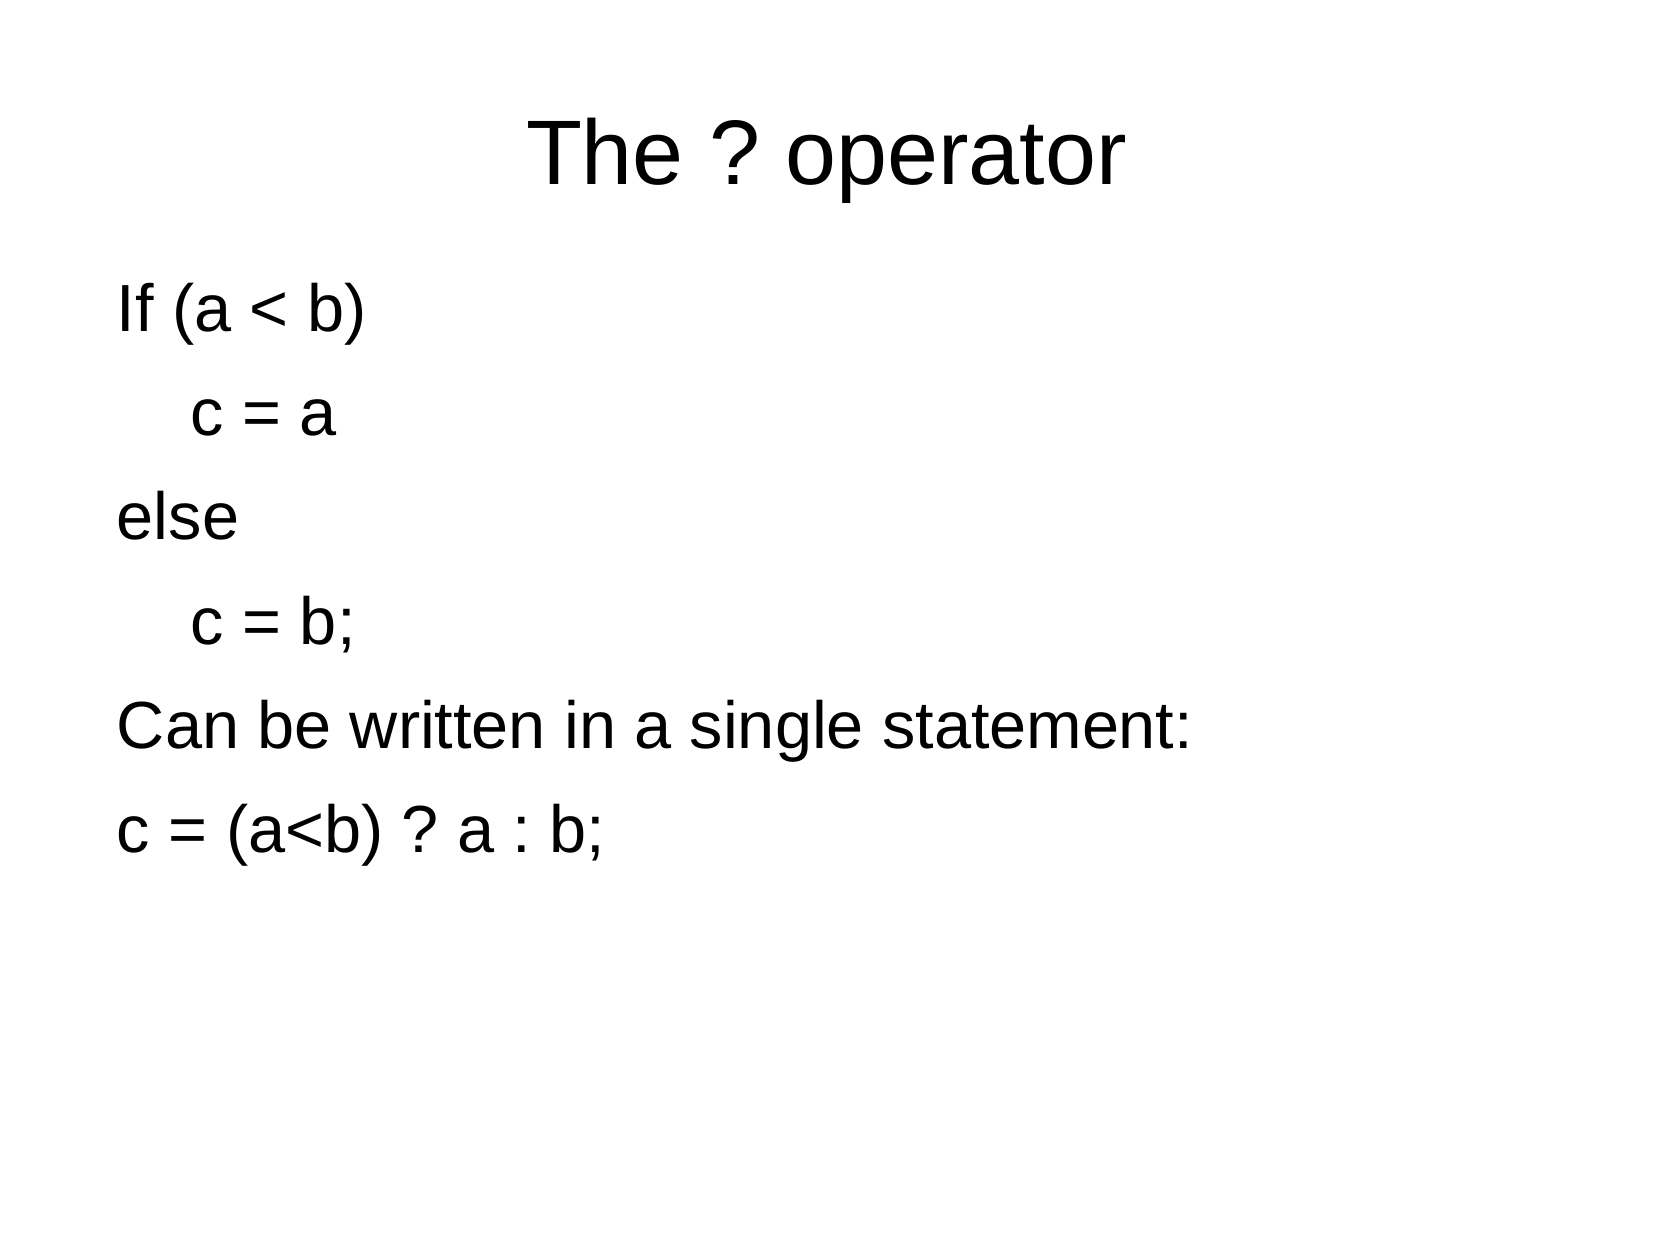

# The ? operator
If (a < b)
 c = a
else
 c = b;
Can be written in a single statement:
c = (a<b) ? a : b;